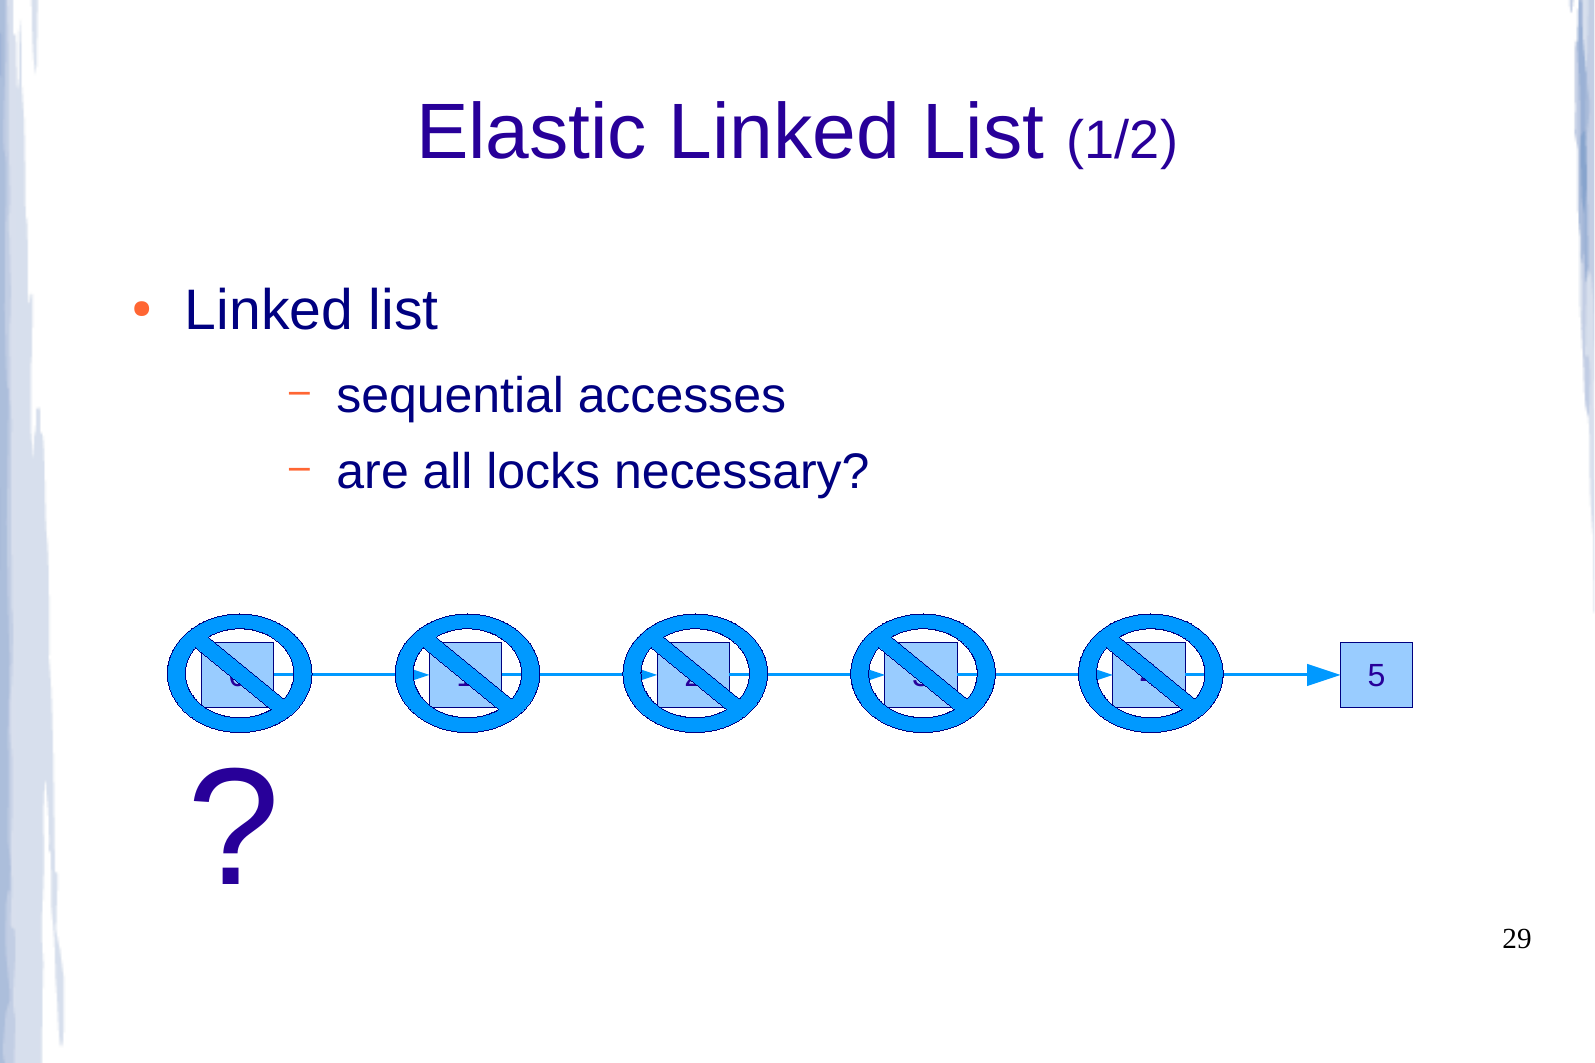

# Elastic Linked List (1/2)
Linked list
sequential accesses
are all locks necessary?
0
1
2
3
4
5
?
29